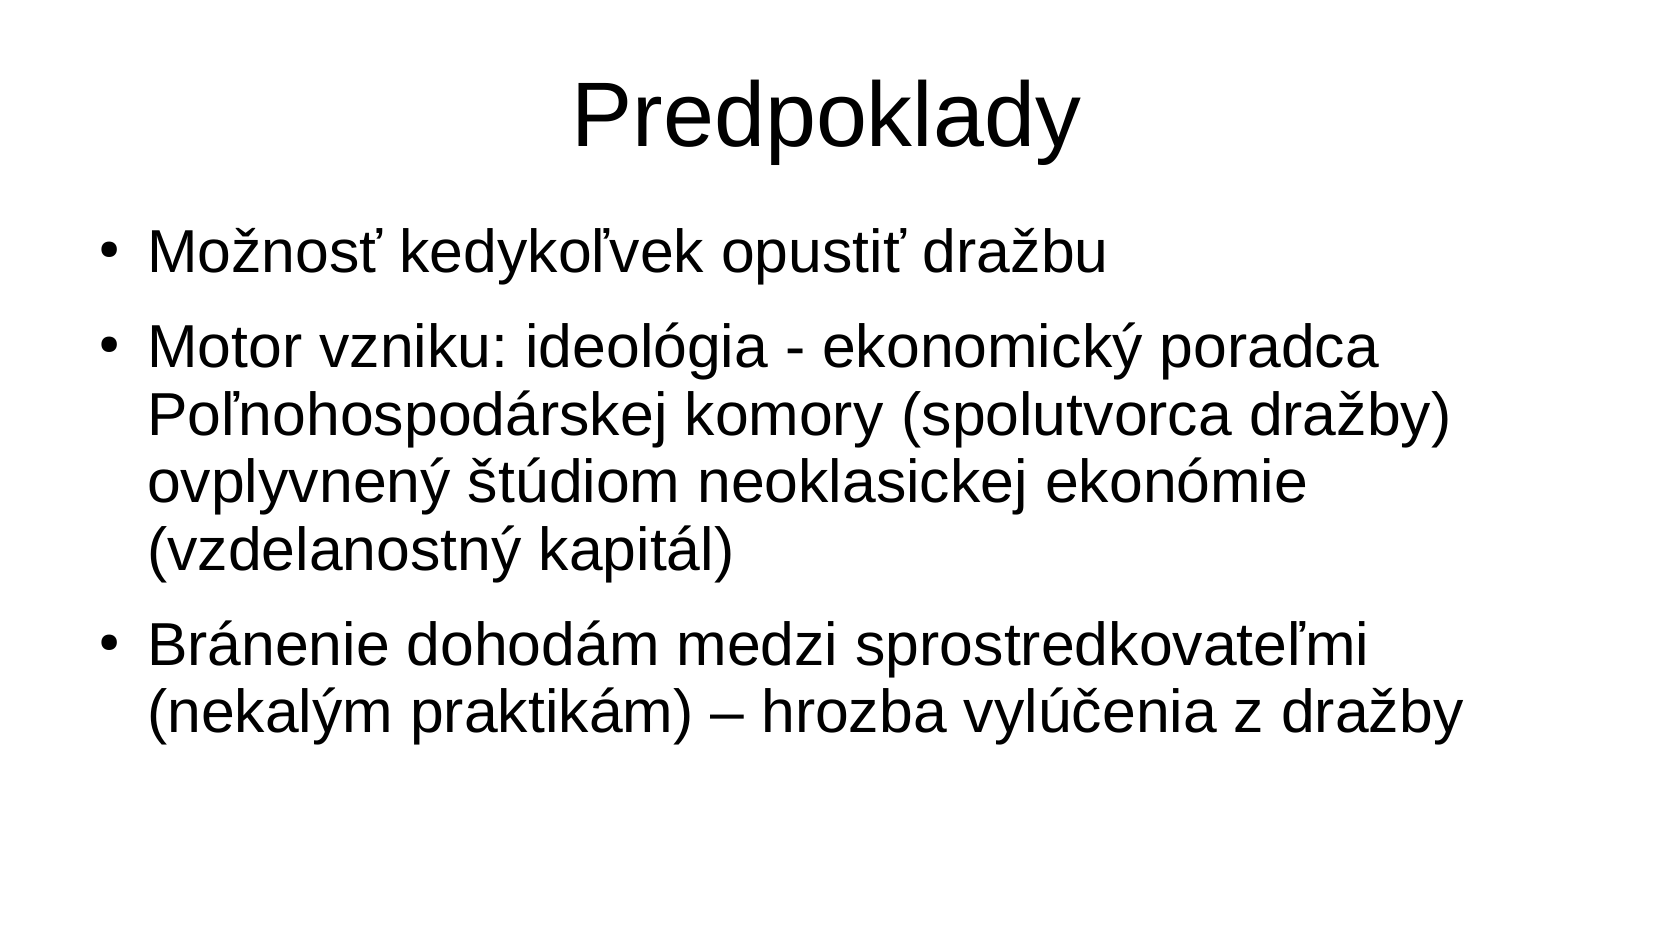

# Predpoklady
Možnosť kedykoľvek opustiť dražbu
Motor vzniku: ideológia - ekonomický poradca Poľnohospodárskej komory (spolutvorca dražby) ovplyvnený štúdiom neoklasickej ekonómie (vzdelanostný kapitál)
Bránenie dohodám medzi sprostredkovateľmi (nekalým praktikám) – hrozba vylúčenia z dražby